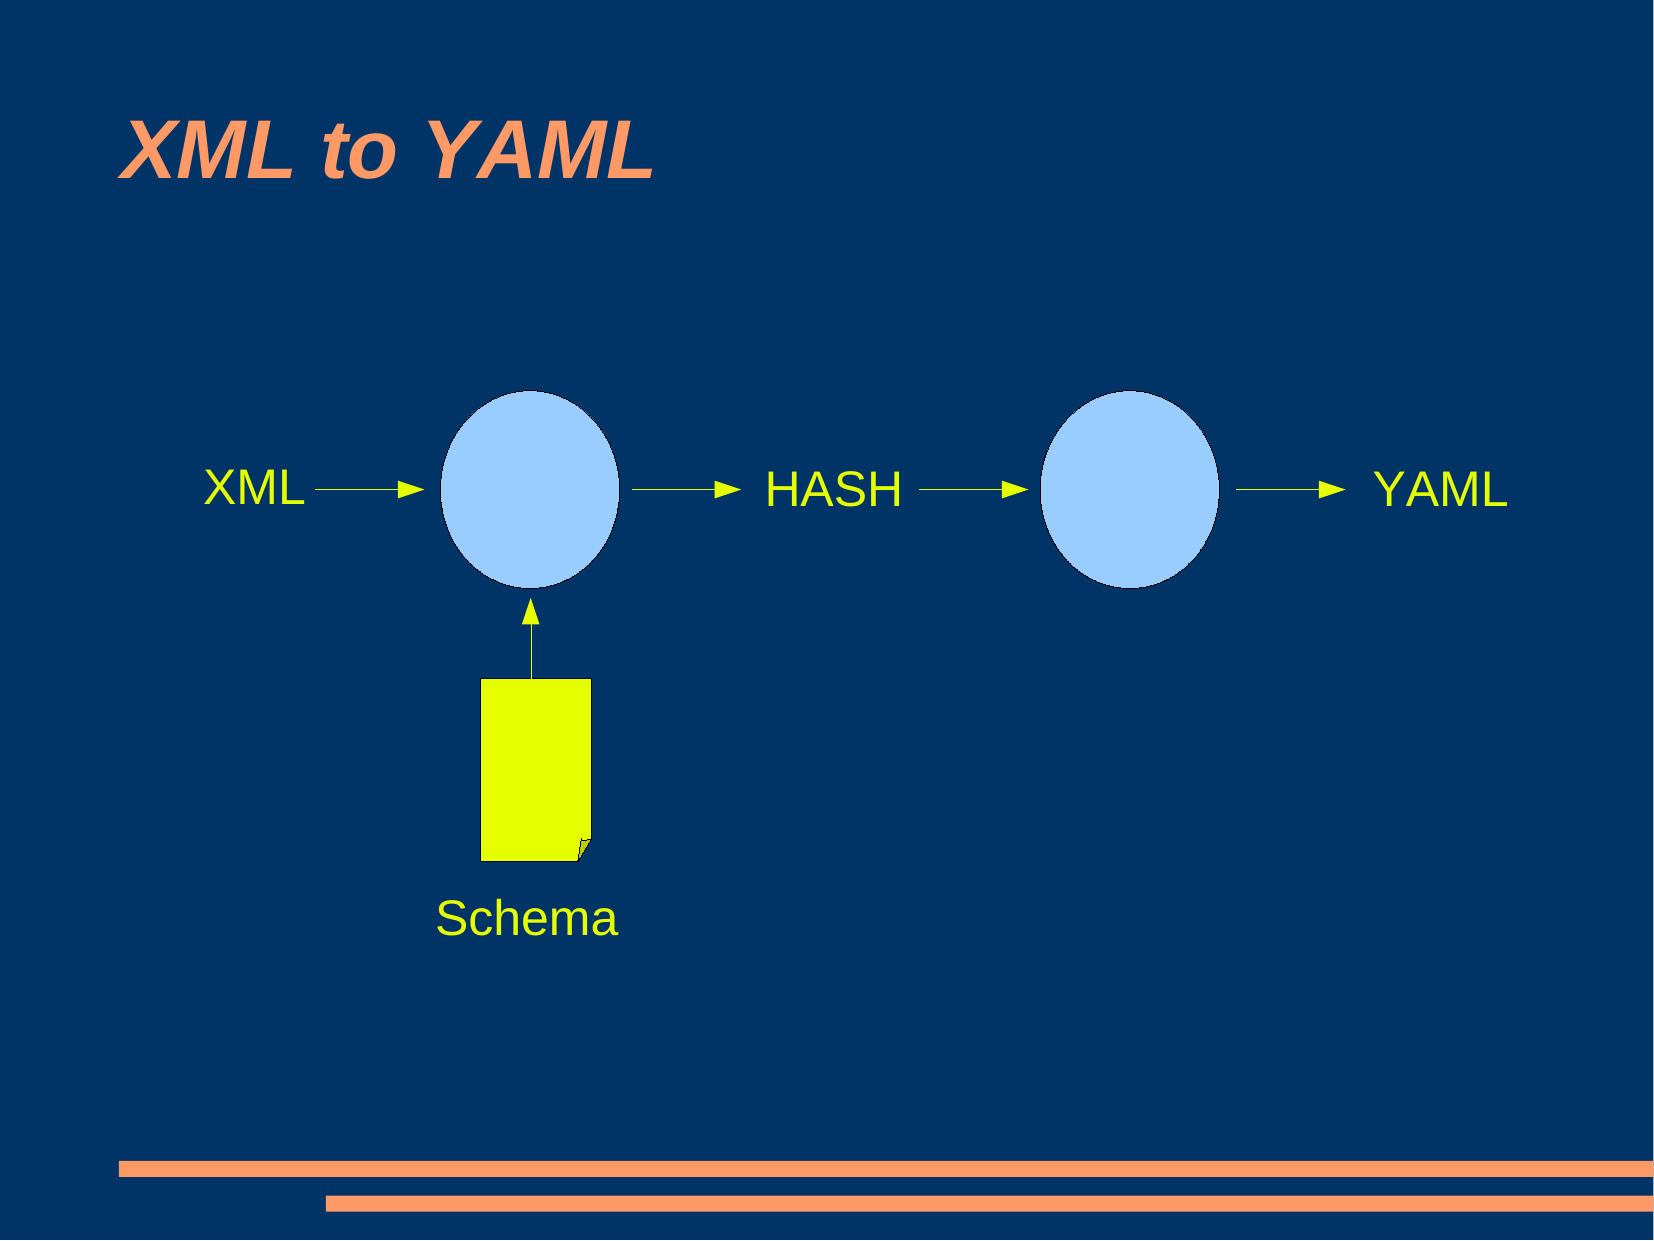

# XML to YAML
XML
HASH
YAML
Schema